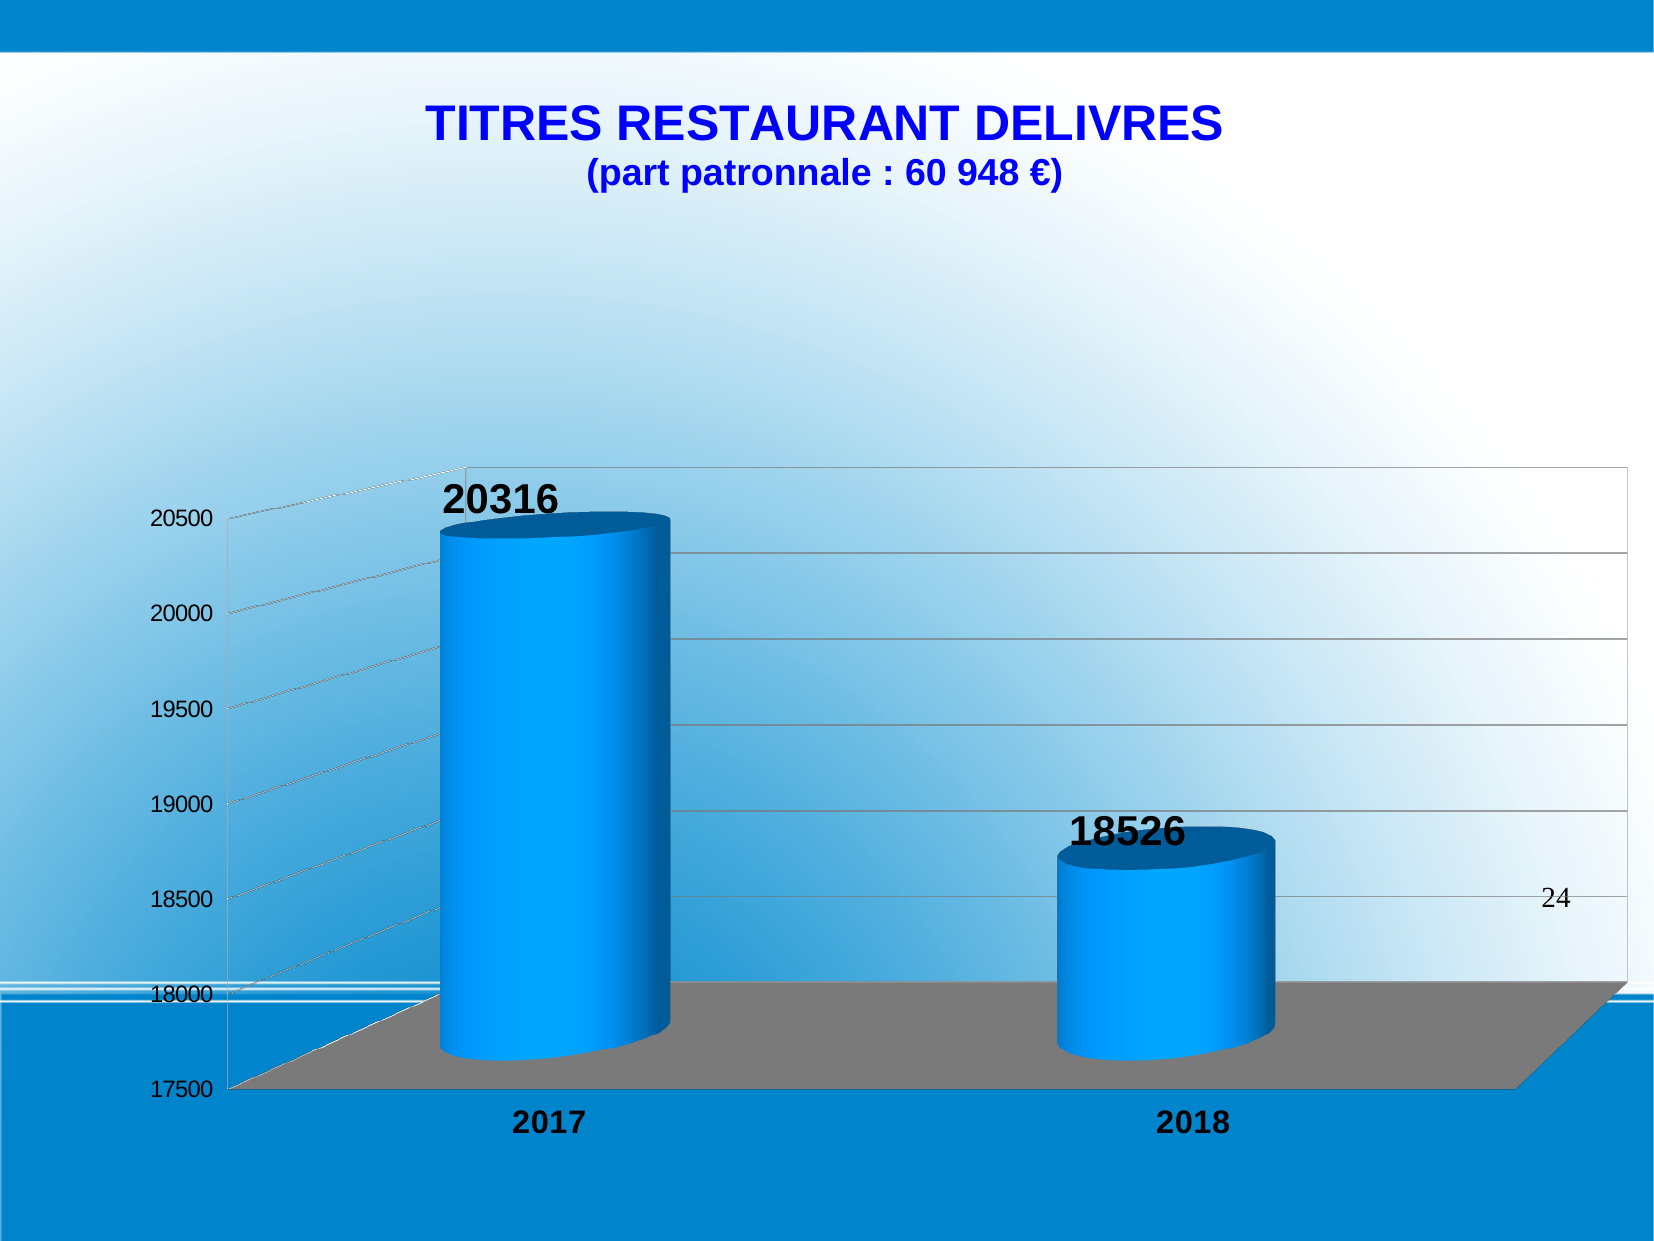

# TITRES RESTAURANT DELIVRES (part patronnale : 60 948 €)
[unsupported chart]
24